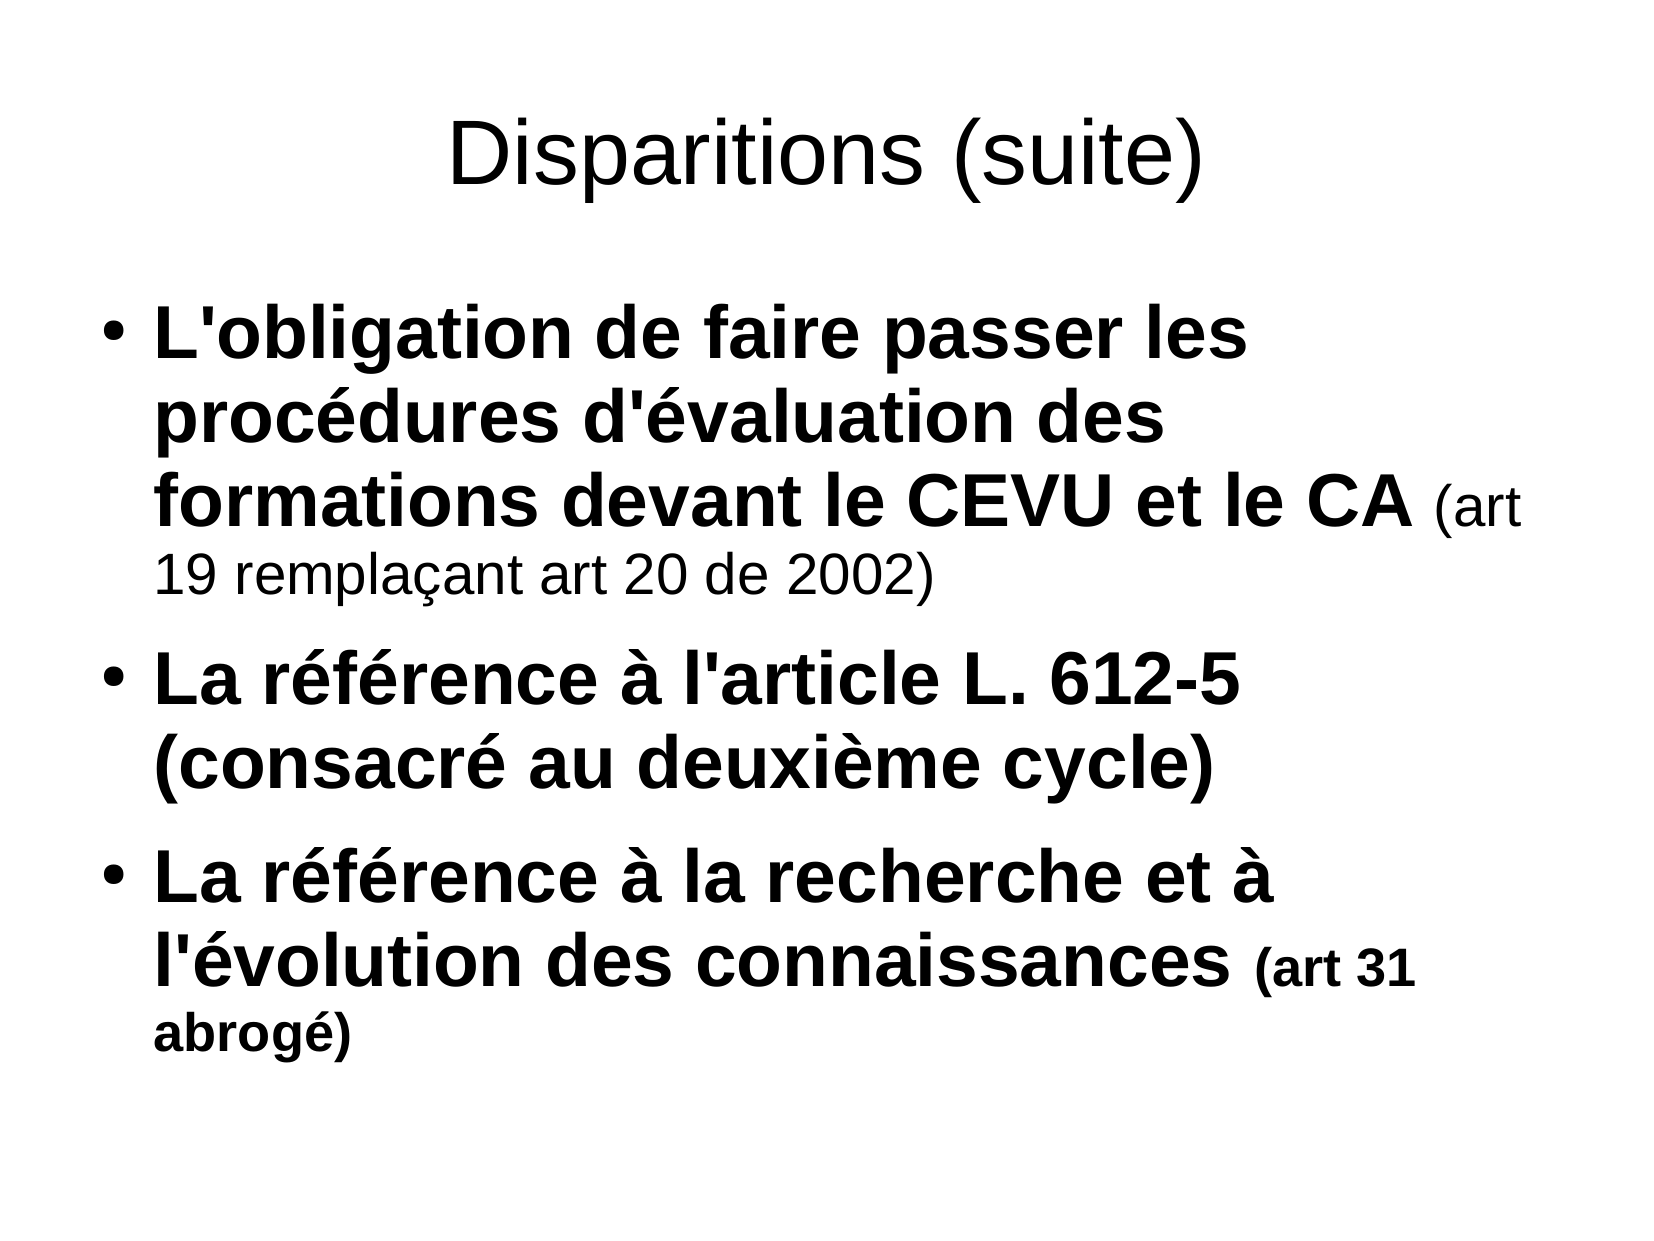

# Disparitions (suite)
L'obligation de faire passer les procédures d'évaluation des formations devant le CEVU et le CA (art 19 remplaçant art 20 de 2002)
La référence à l'article L. 612-5 (consacré au deuxième cycle)
La référence à la recherche et à l'évolution des connaissances (art 31 abrogé)